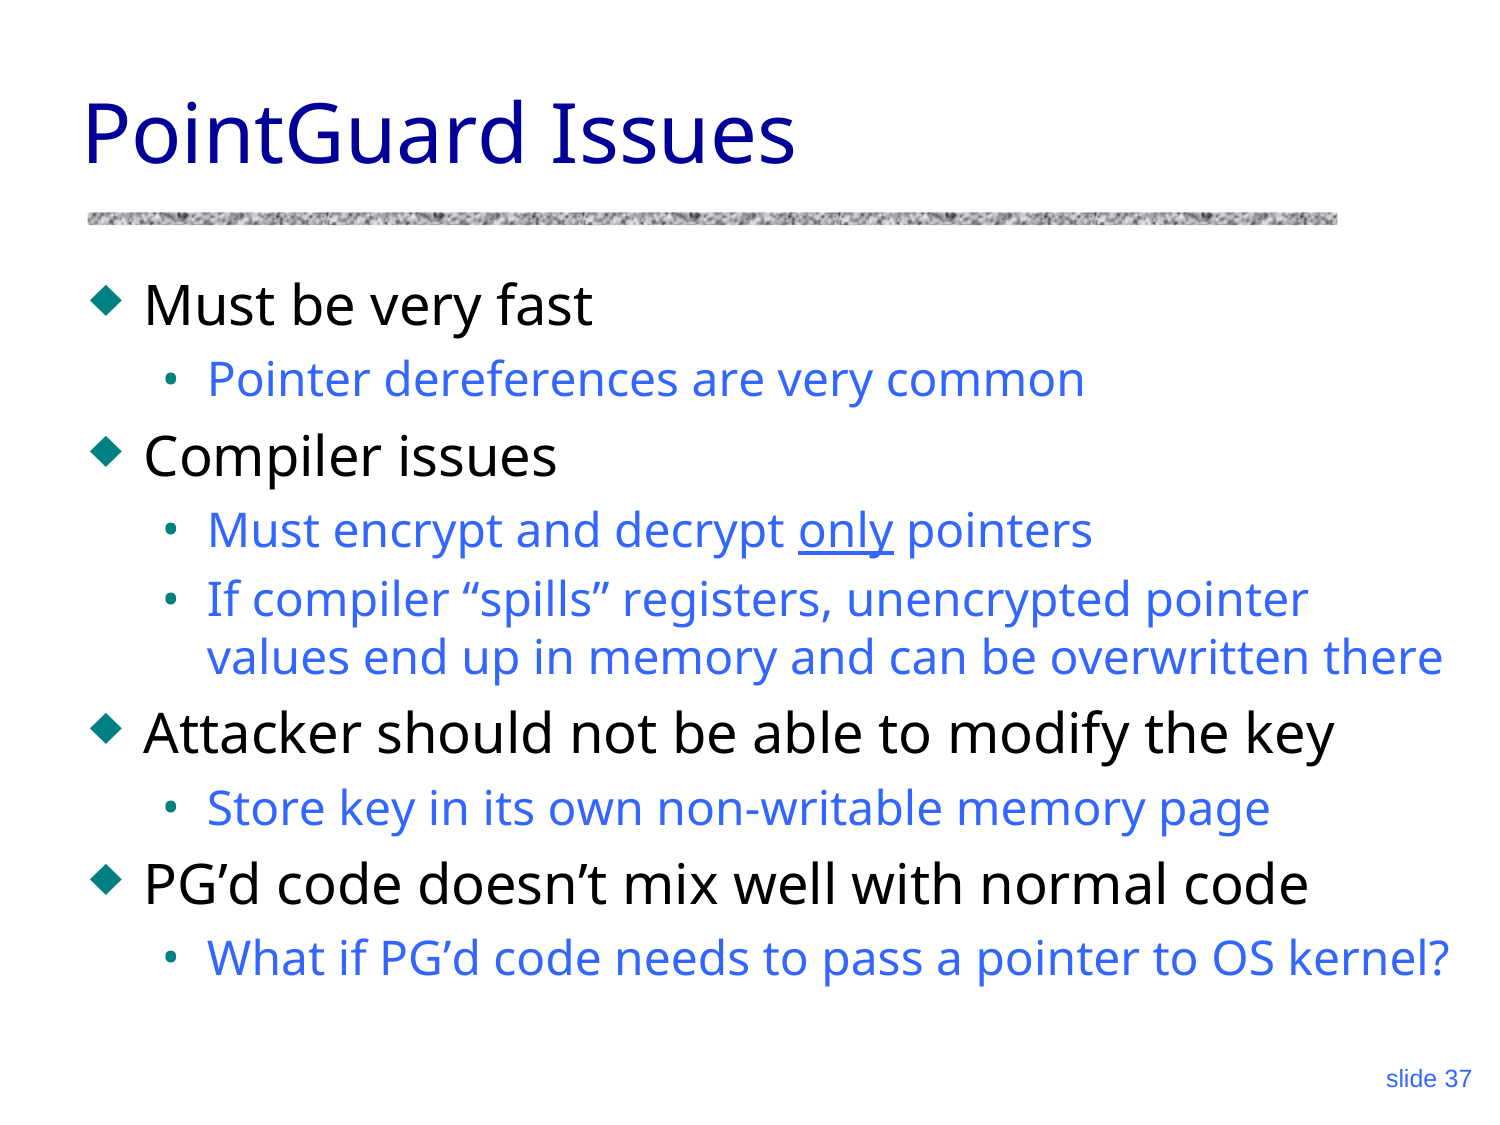

# PointGuard Issues
Must be very fast
Pointer dereferences are very common
Compiler issues
Must encrypt and decrypt only pointers
If compiler “spills” registers, unencrypted pointer values end up in memory and can be overwritten there
Attacker should not be able to modify the key
Store key in its own non-writable memory page
PG’d code doesn’t mix well with normal code
What if PG’d code needs to pass a pointer to OS kernel?
slide